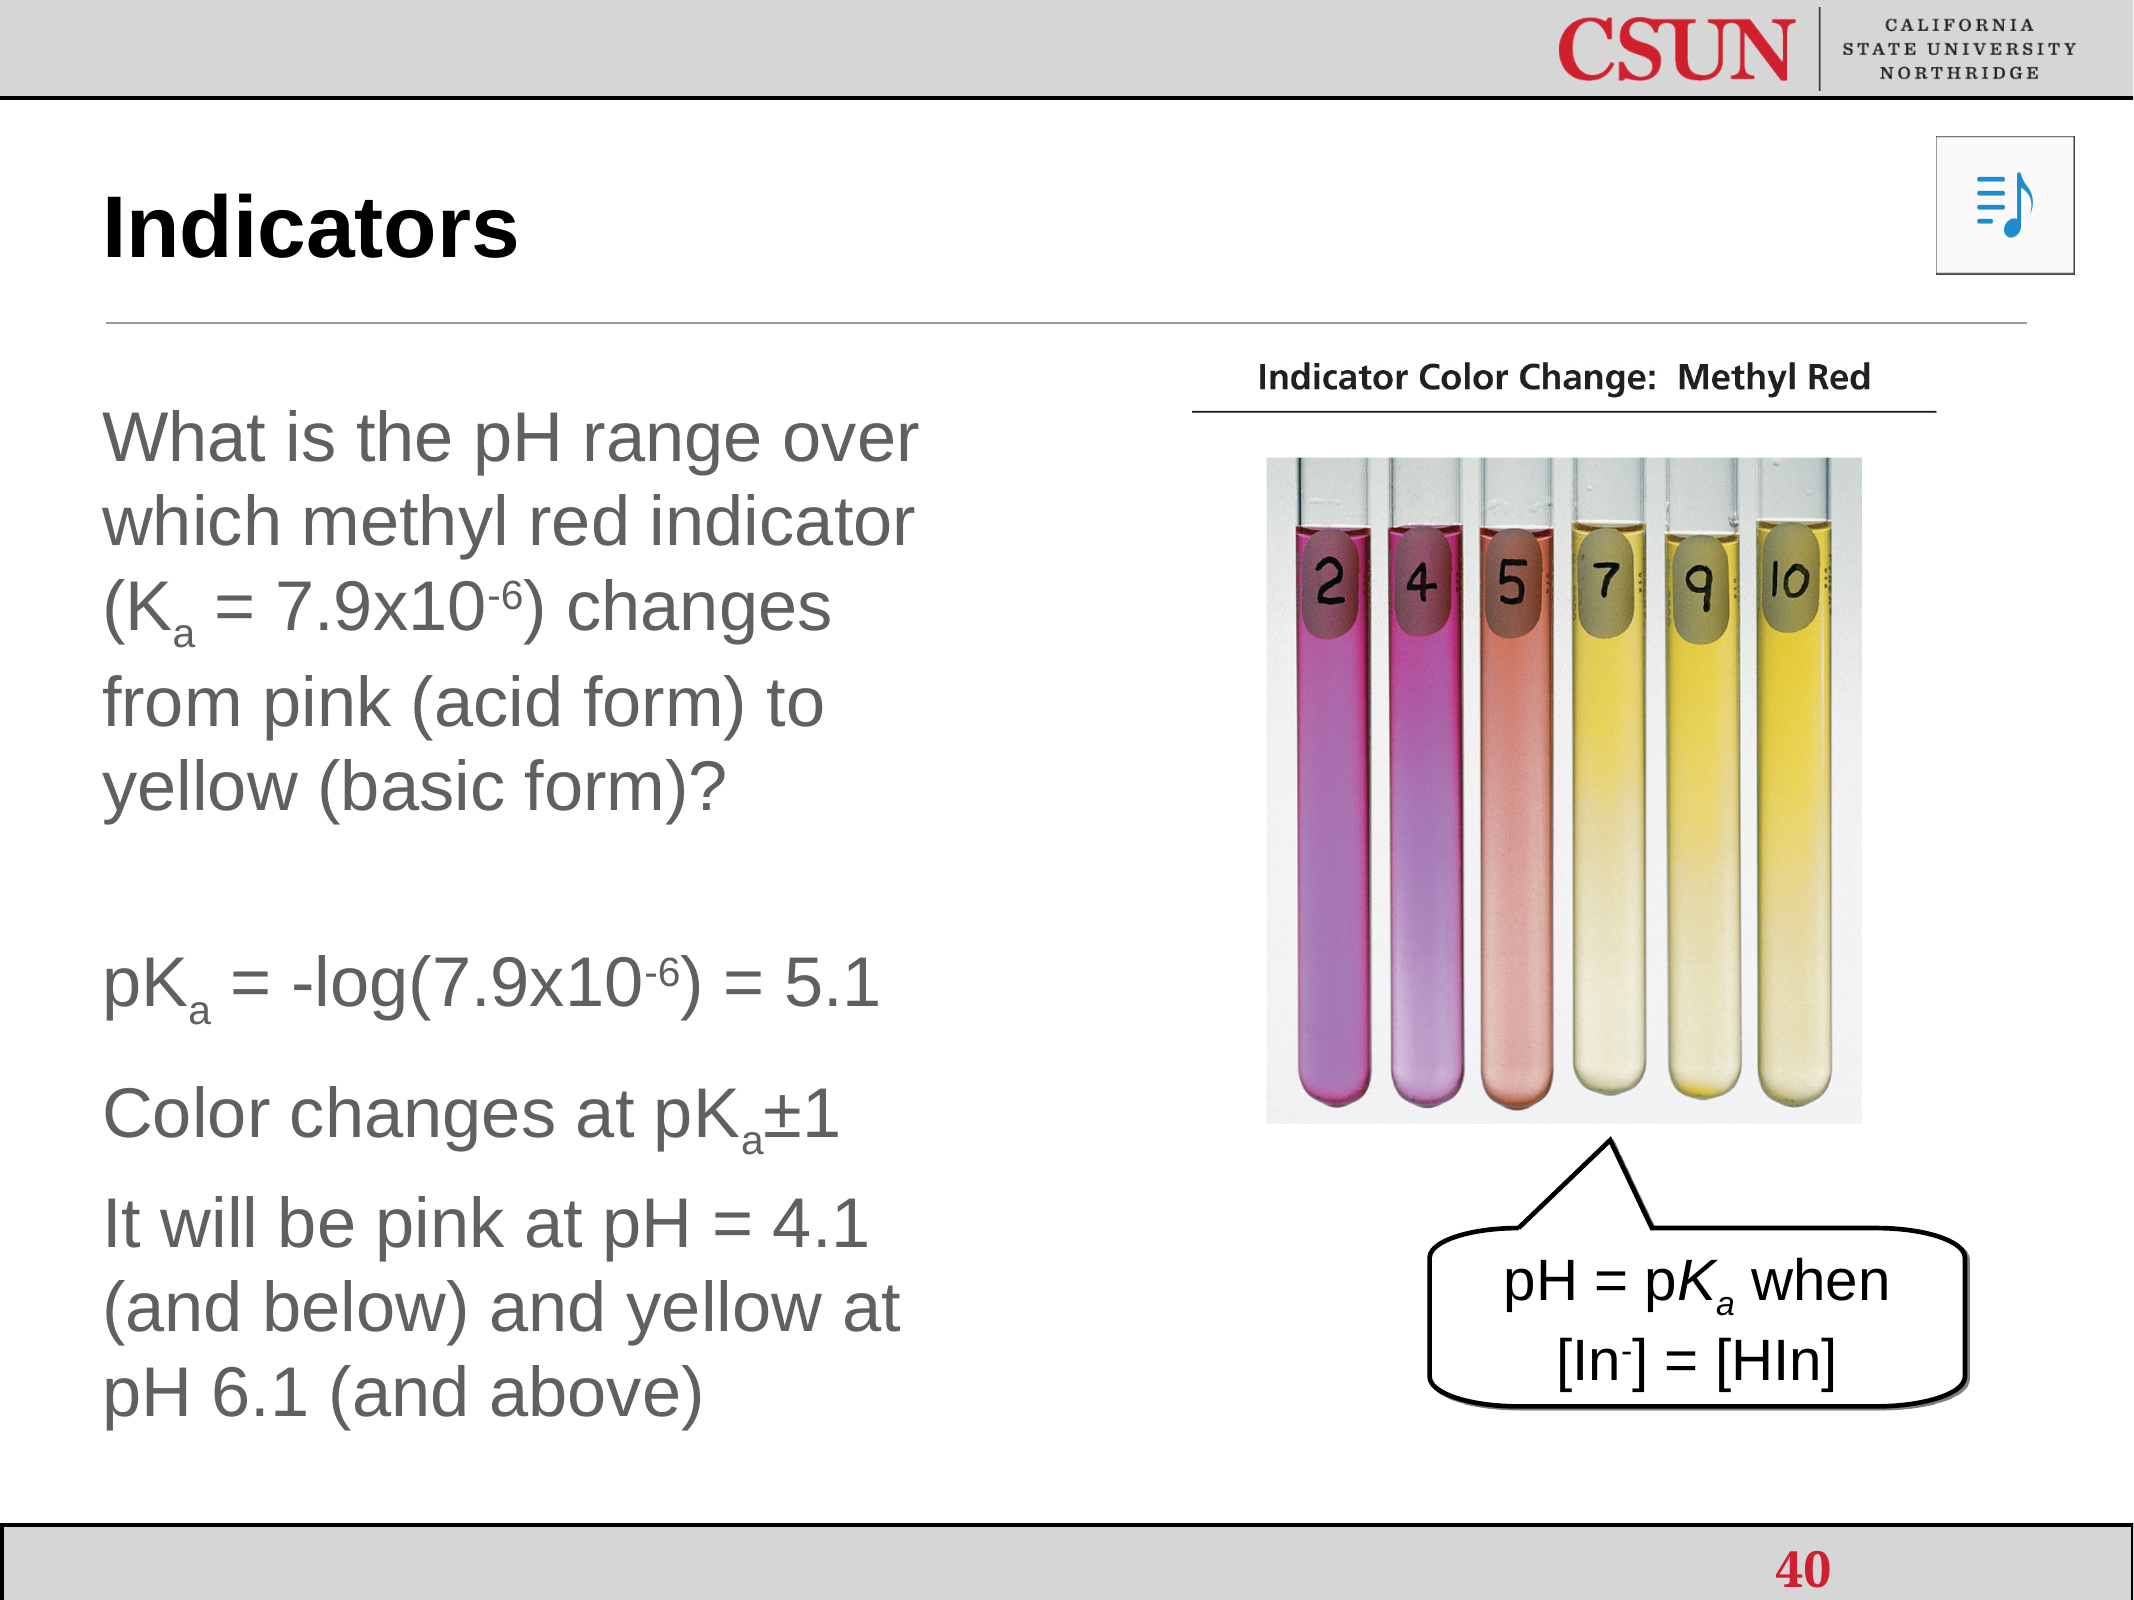

# Indicators
What is the pH range over which methyl red indicator (Ka = 7.9x10-6) changes from pink (acid form) to yellow (basic form)?
pKa = -log(7.9x10-6) = 5.1
Color changes at pKa±1
It will be pink at pH = 4.1 (and below) and yellow at pH 6.1 (and above)
pH = pKa when [In-] = [HIn]
40